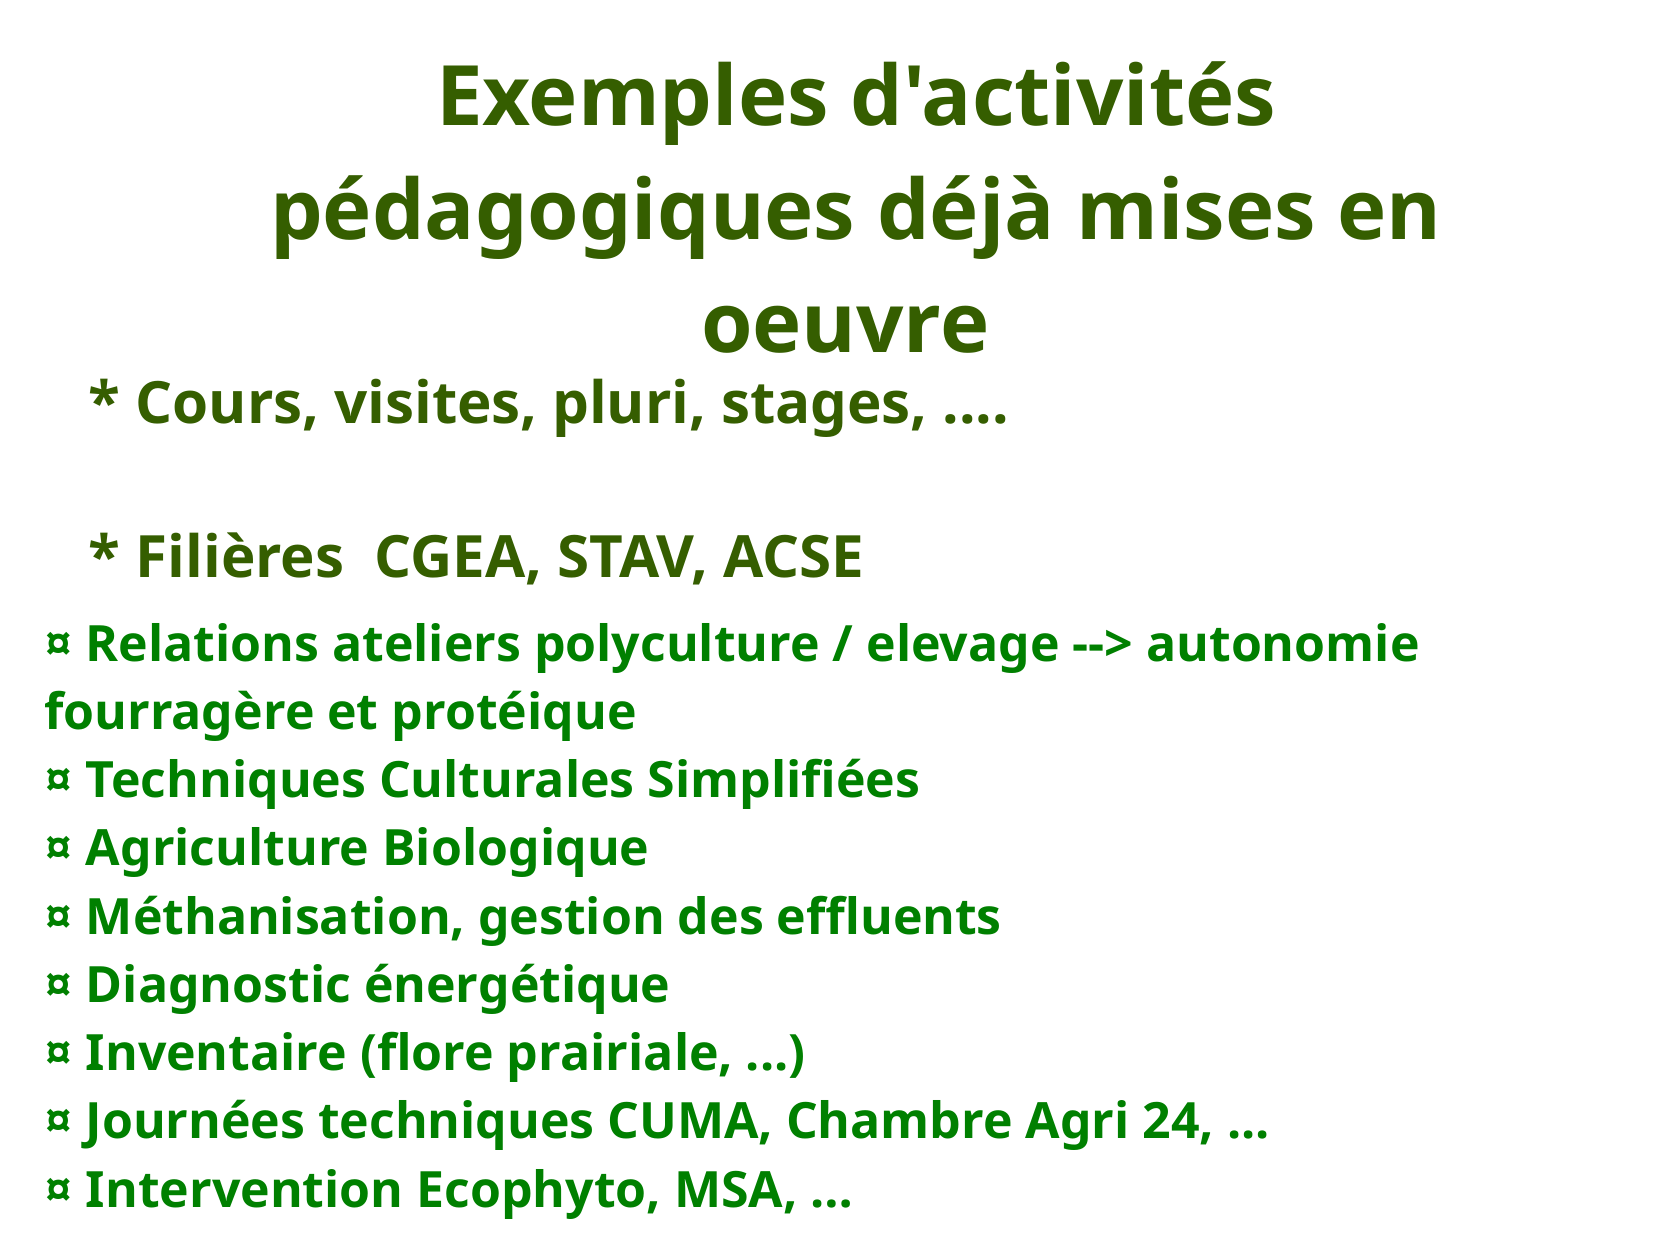

Exemples d'activités pédagogiques déjà mises en oeuvre
 * Cours, visites, pluri, stages, ....
 * Filières CGEA, STAV, ACSE
¤ Relations ateliers polyculture / elevage --> autonomie fourragère et protéique
¤ Techniques Culturales Simplifiées
¤ Agriculture Biologique
¤ Méthanisation, gestion des effluents
¤ Diagnostic énergétique
¤ Inventaire (flore prairiale, ...)
¤ Journées techniques CUMA, Chambre Agri 24, ...
¤ Intervention Ecophyto, MSA, …
¤ .....